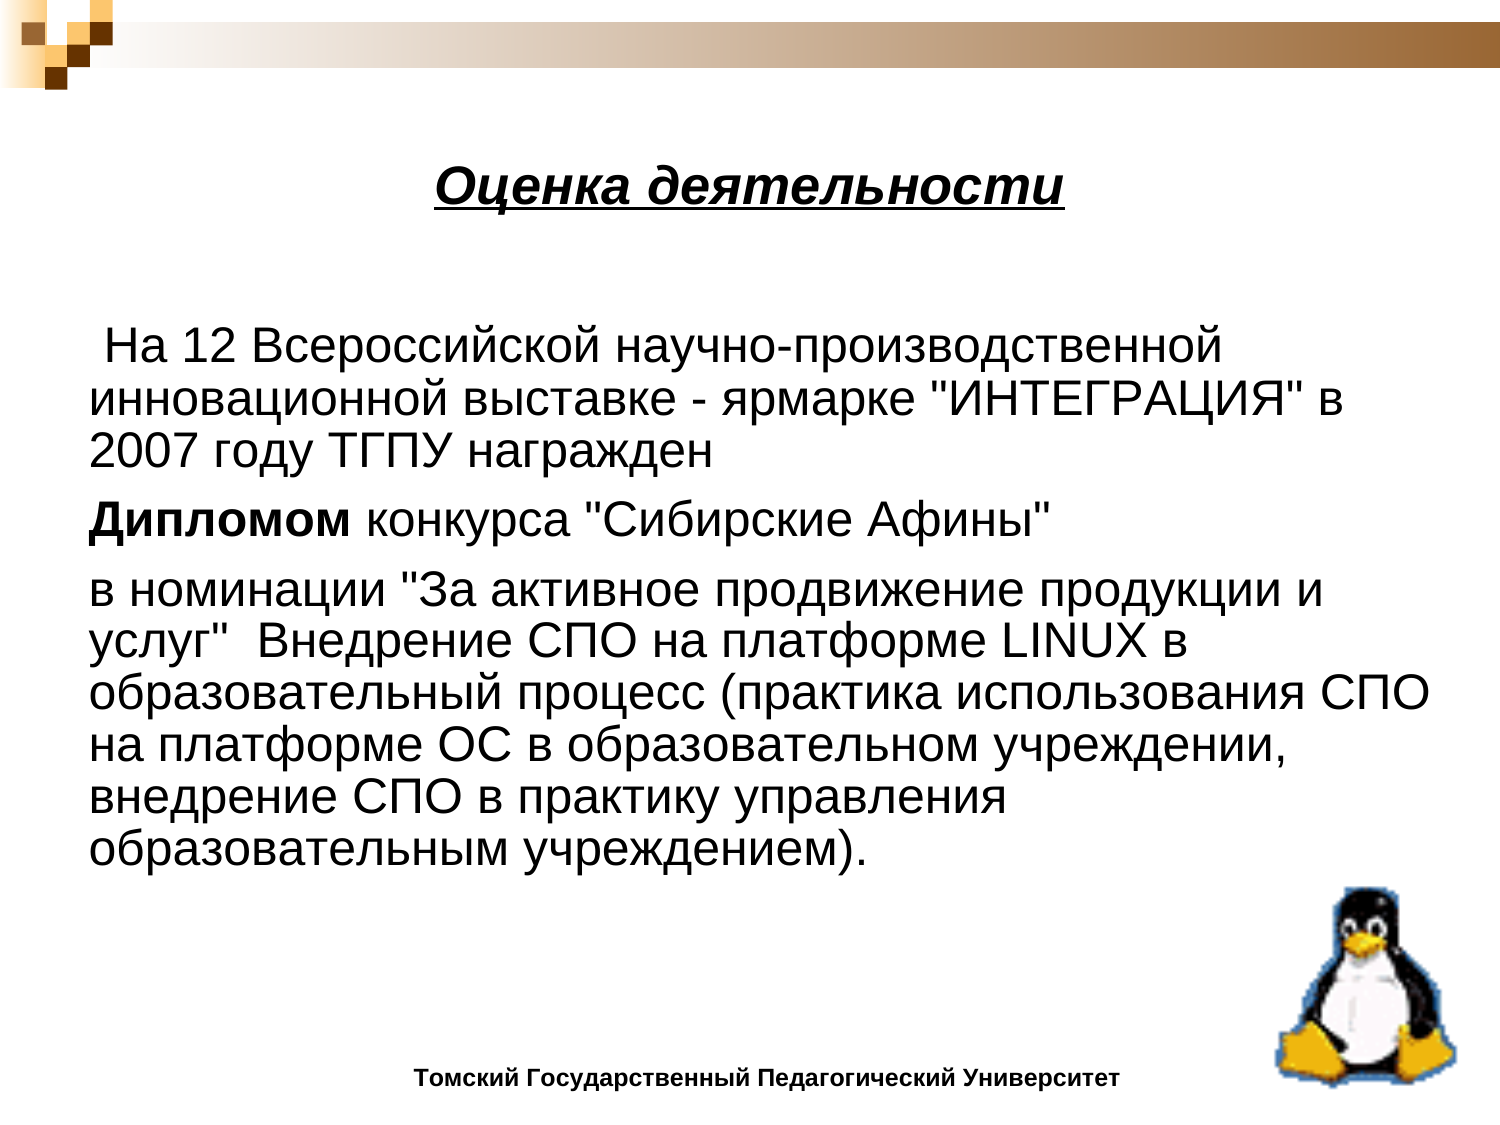

# Оценка деятельности
 На 12 Всероссийской научно-производственной инновационной выставке - ярмарке "ИНТЕГРАЦИЯ" в 2007 году ТГПУ награжден
Дипломом конкурса "Сибирские Афины"
в номинации "За активное продвижение продукции и услуг"  Внедрение СПО на платформе LINUX в образовательный процесс (практика использования СПО на платформе ОС в образовательном учреждении, внедрение СПО в практику управления образовательным учреждением).
Томский Государственный Педагогический Университет